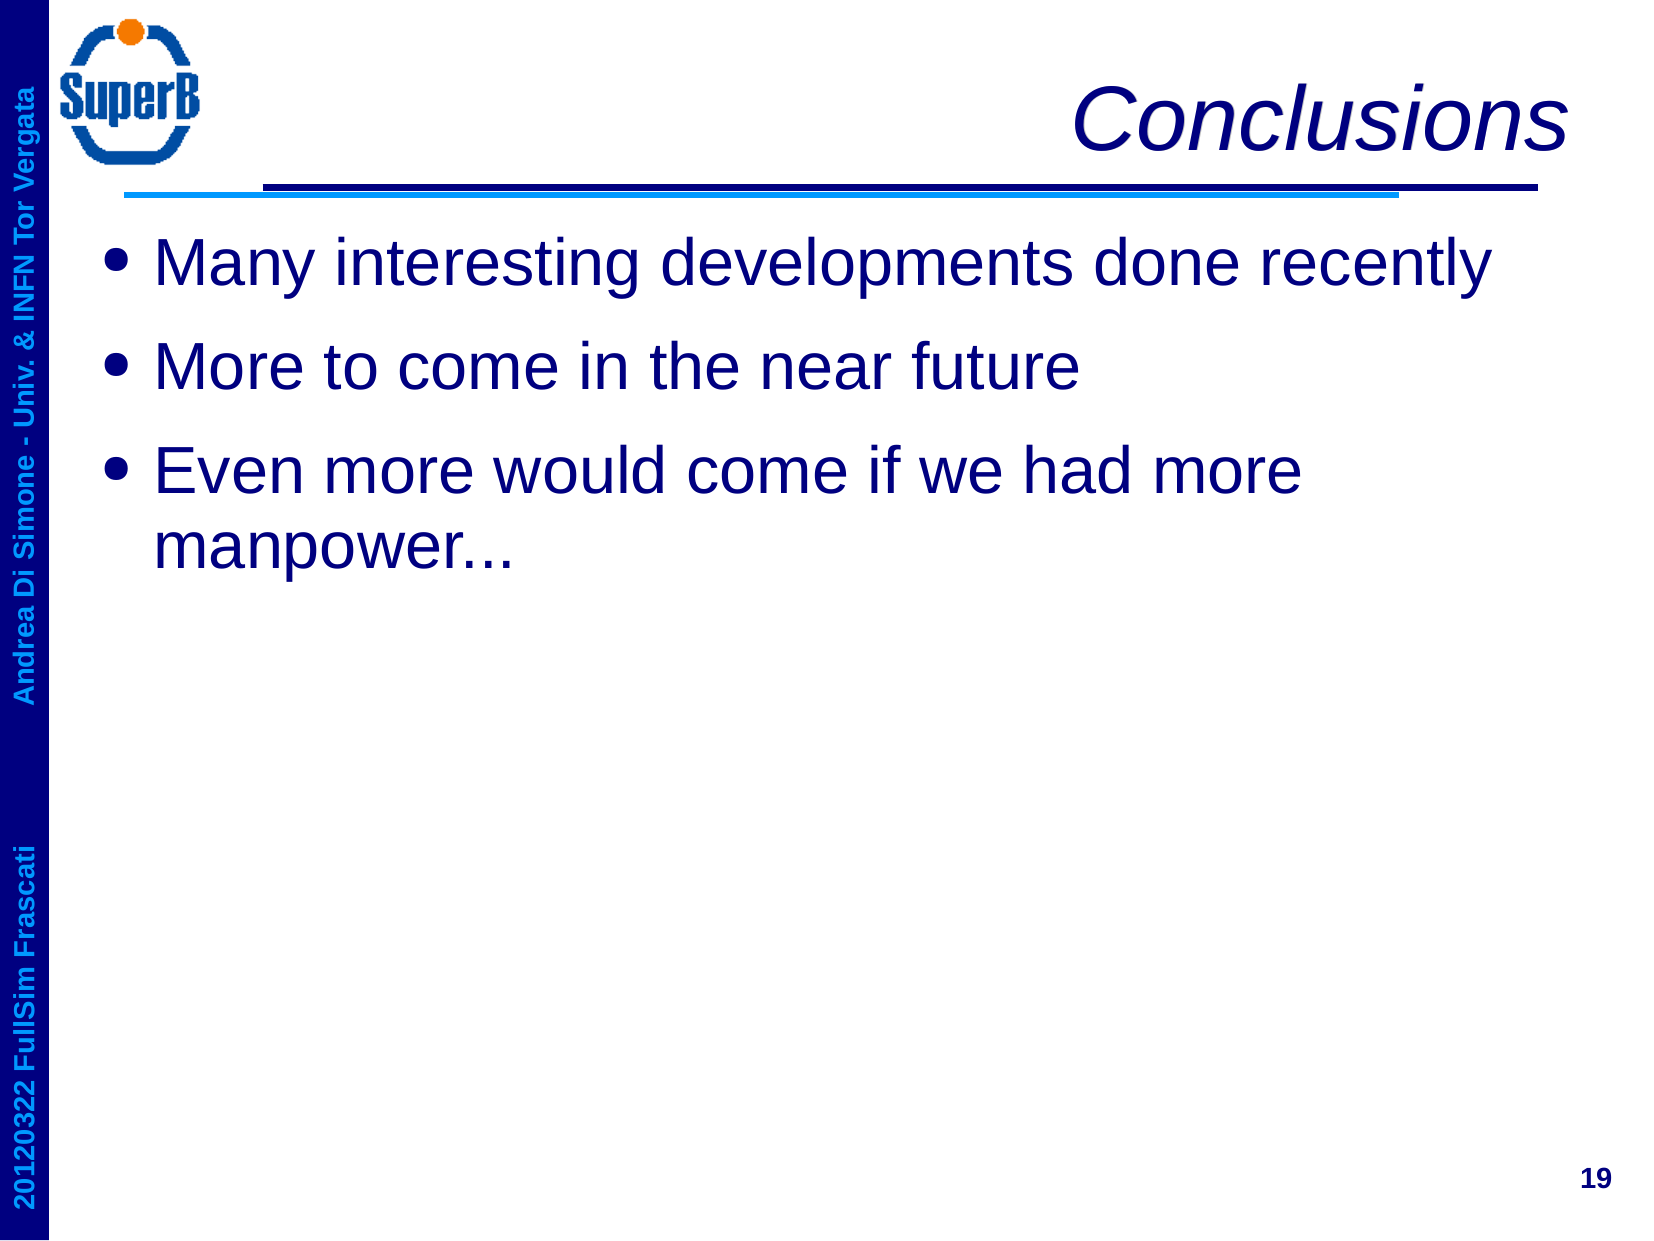

# Conclusions
Many interesting developments done recently
More to come in the near future
Even more would come if we had more manpower...
Andrea Di Simone - Univ. & INFN Tor Vergata
20120322 FullSim Frascati
19